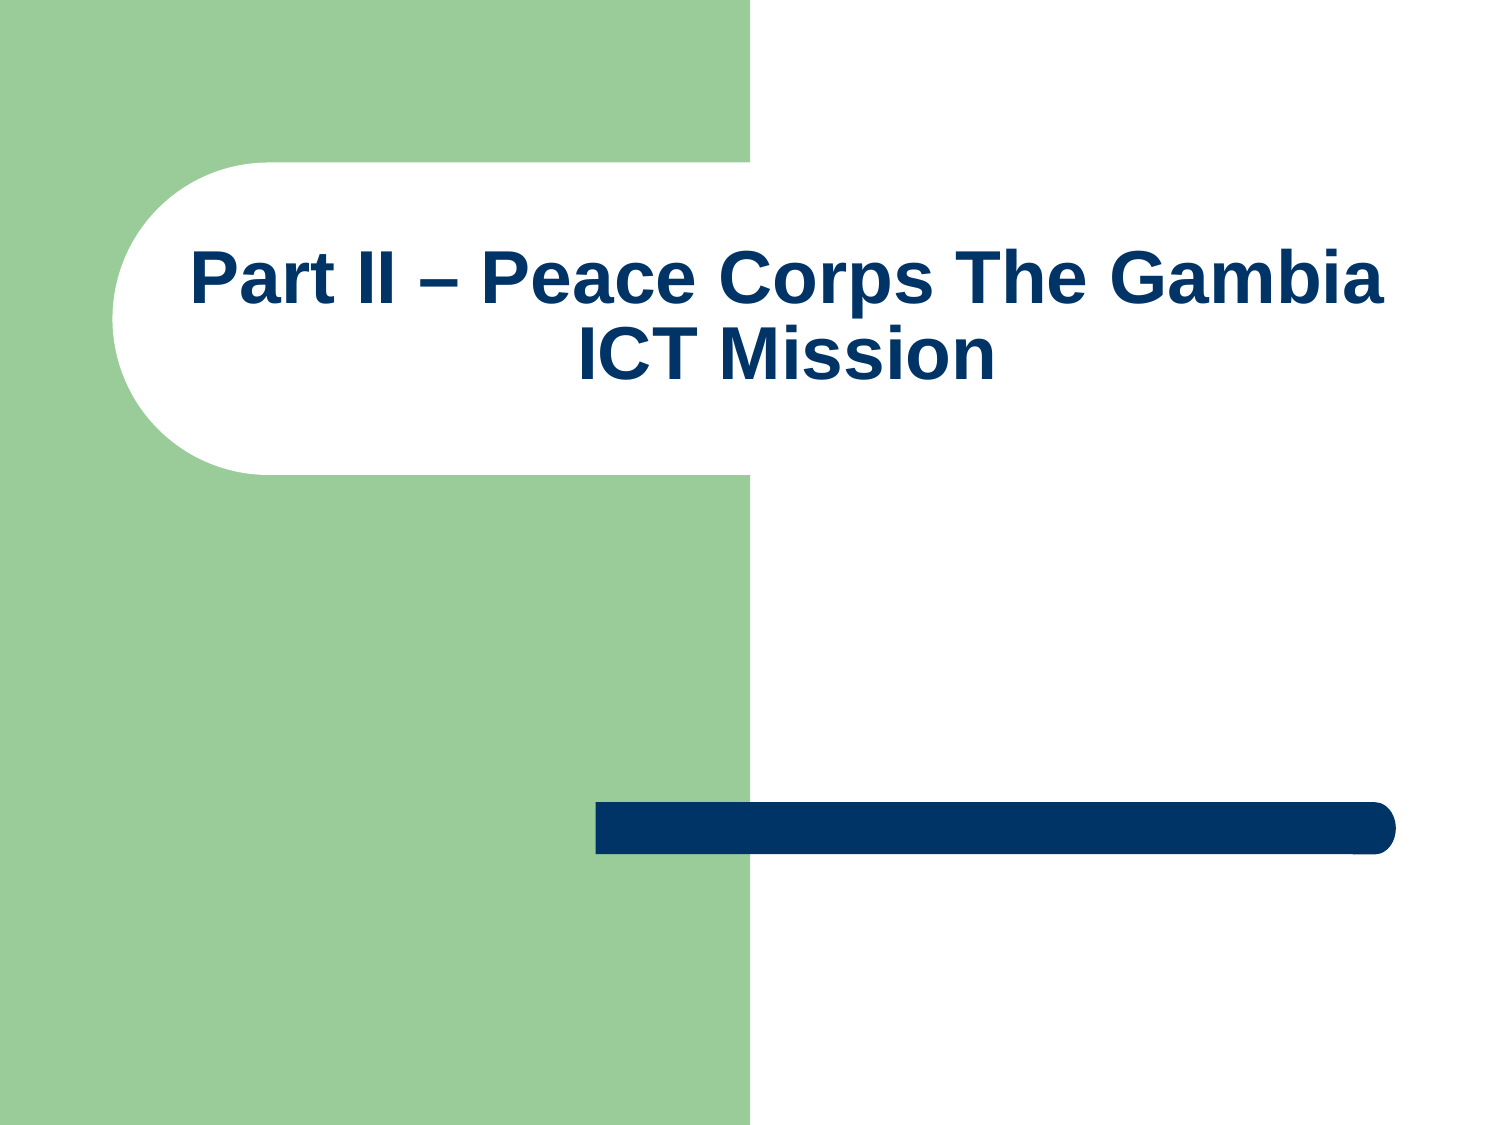

# Part II – Peace Corps The Gambia ICT Mission